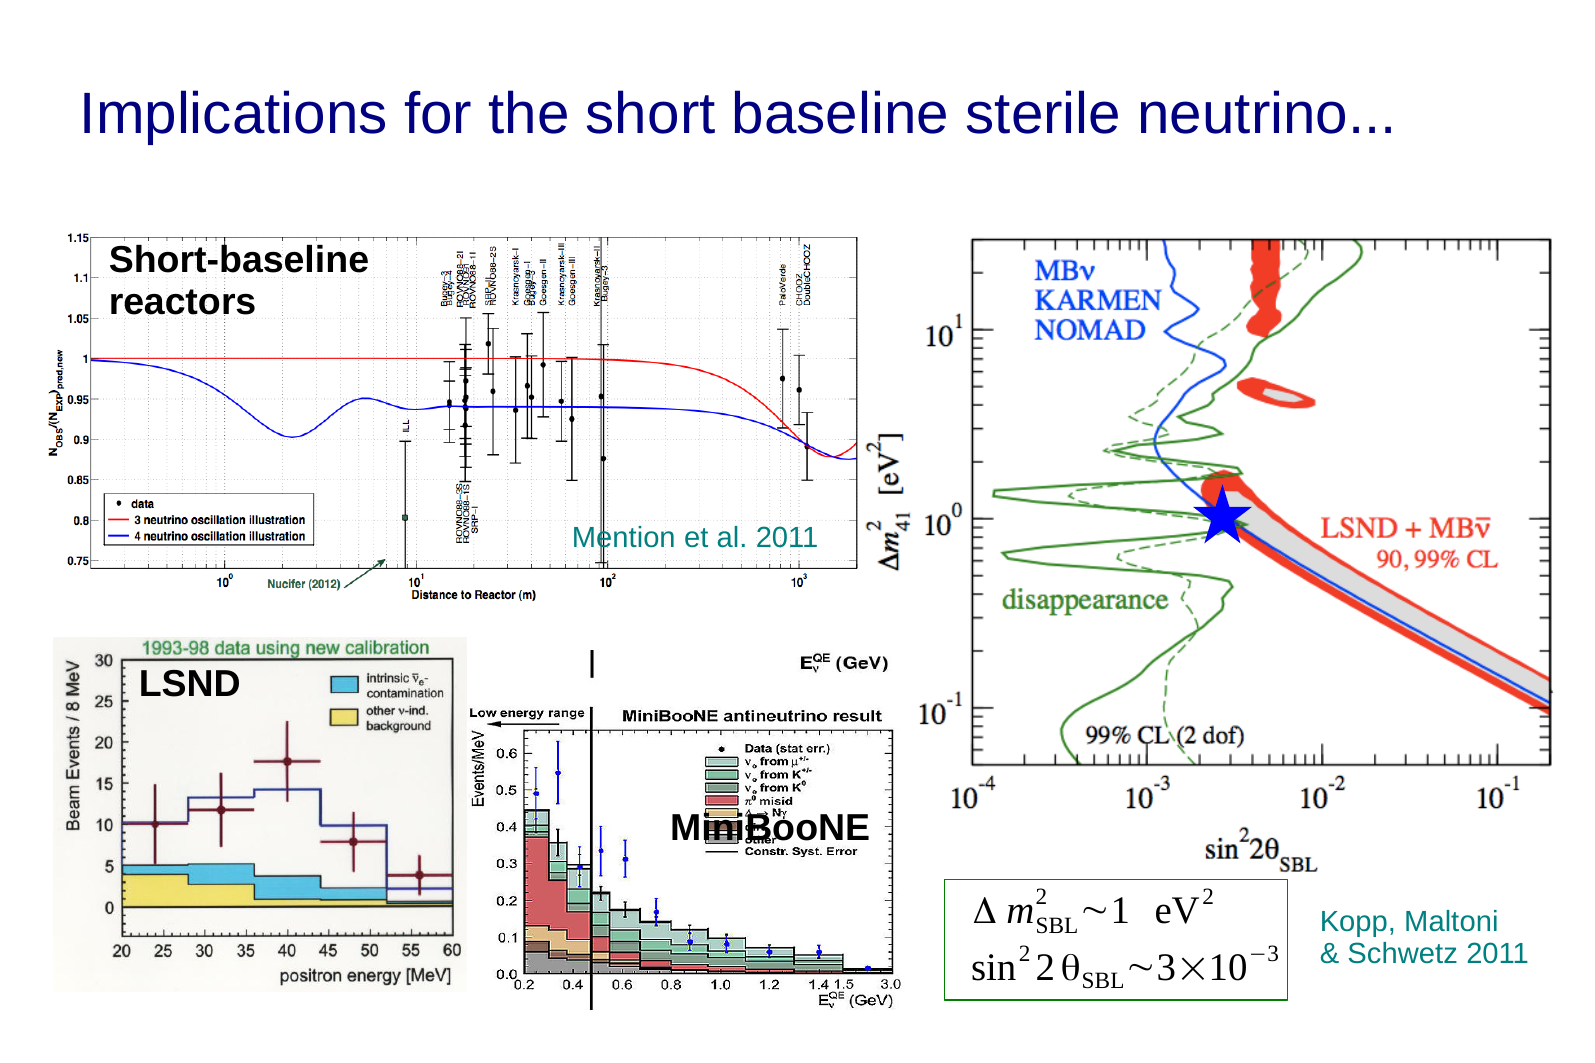

# Implications for the short baseline sterile neutrino...
Short-baseline
reactors
Mention et al. 2011
LSND
MiniBooNE
Kopp, Maltoni
& Schwetz 2011